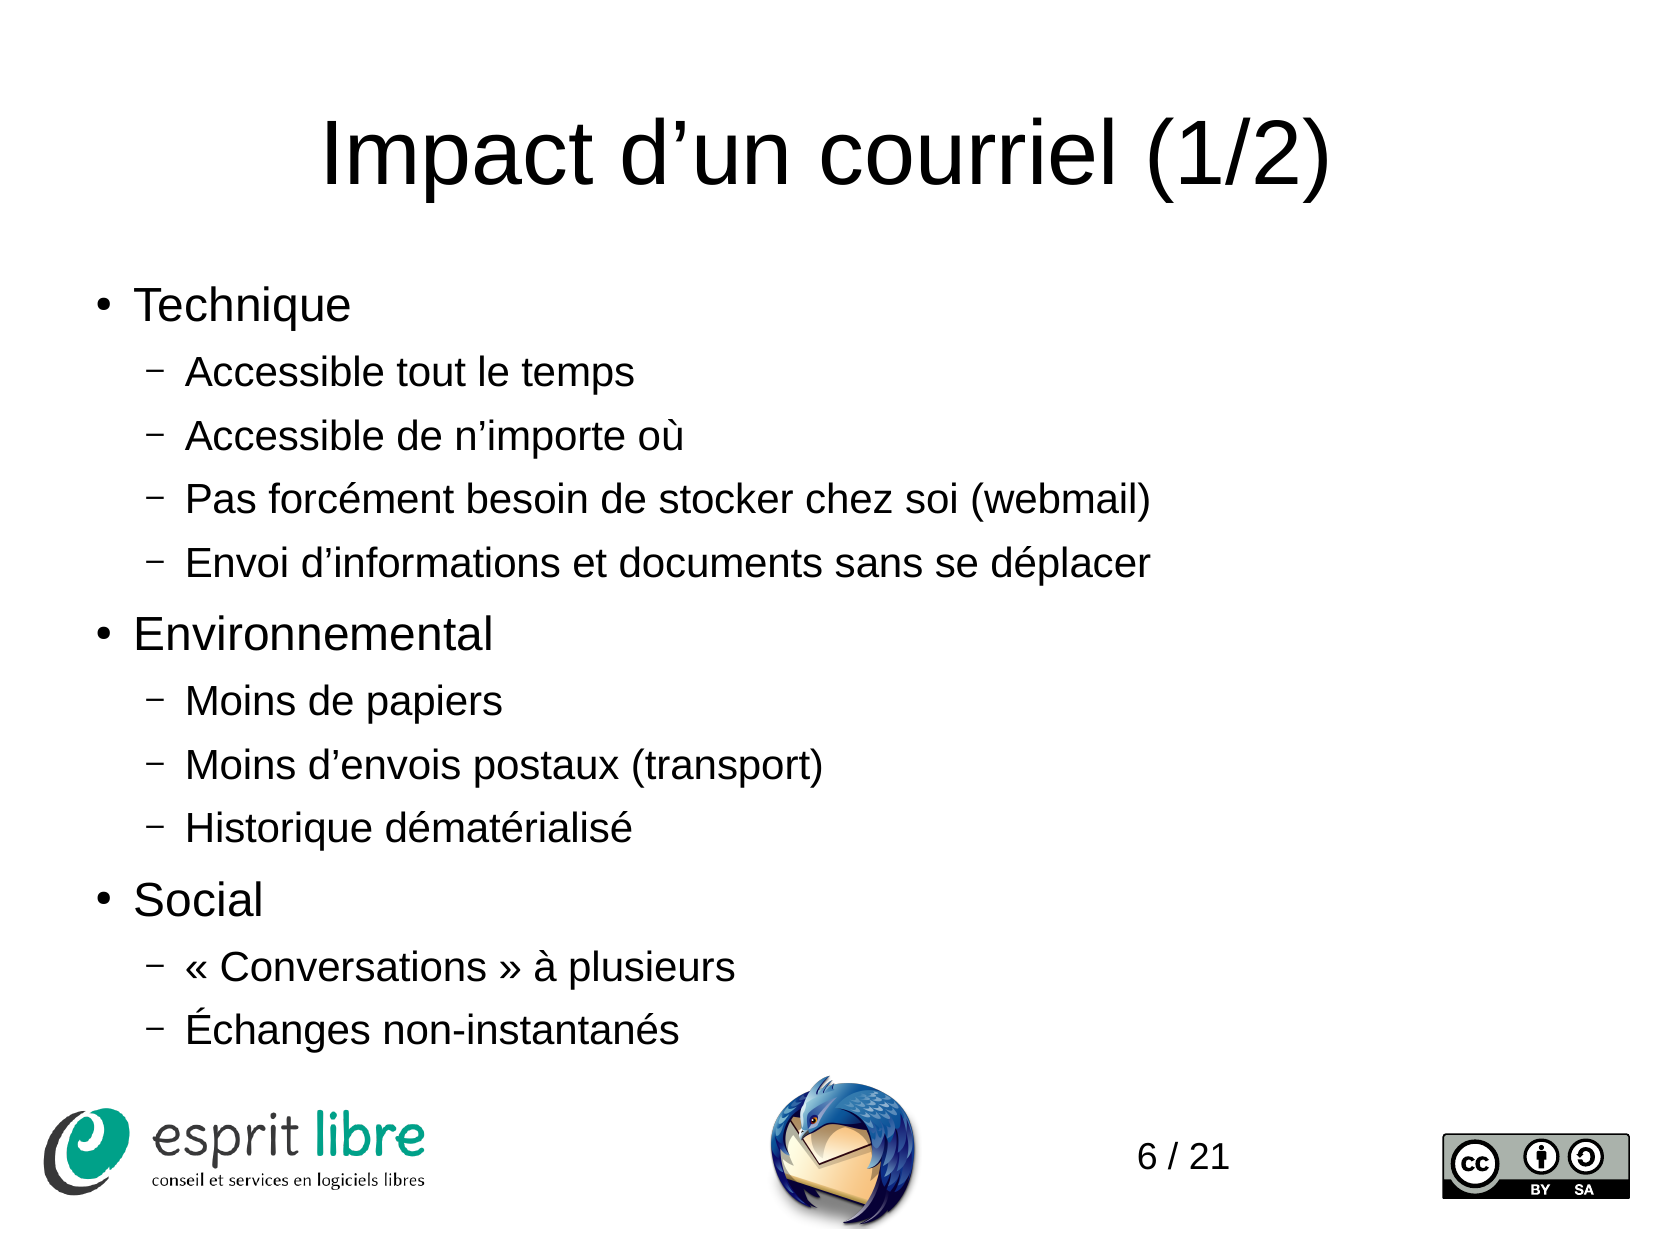

# Impact d’un courriel (1/2)
Technique
Accessible tout le temps
Accessible de n’importe où
Pas forcément besoin de stocker chez soi (webmail)
Envoi d’informations et documents sans se déplacer
Environnemental
Moins de papiers
Moins d’envois postaux (transport)
Historique dématérialisé
Social
« Conversations » à plusieurs
Échanges non-instantanés